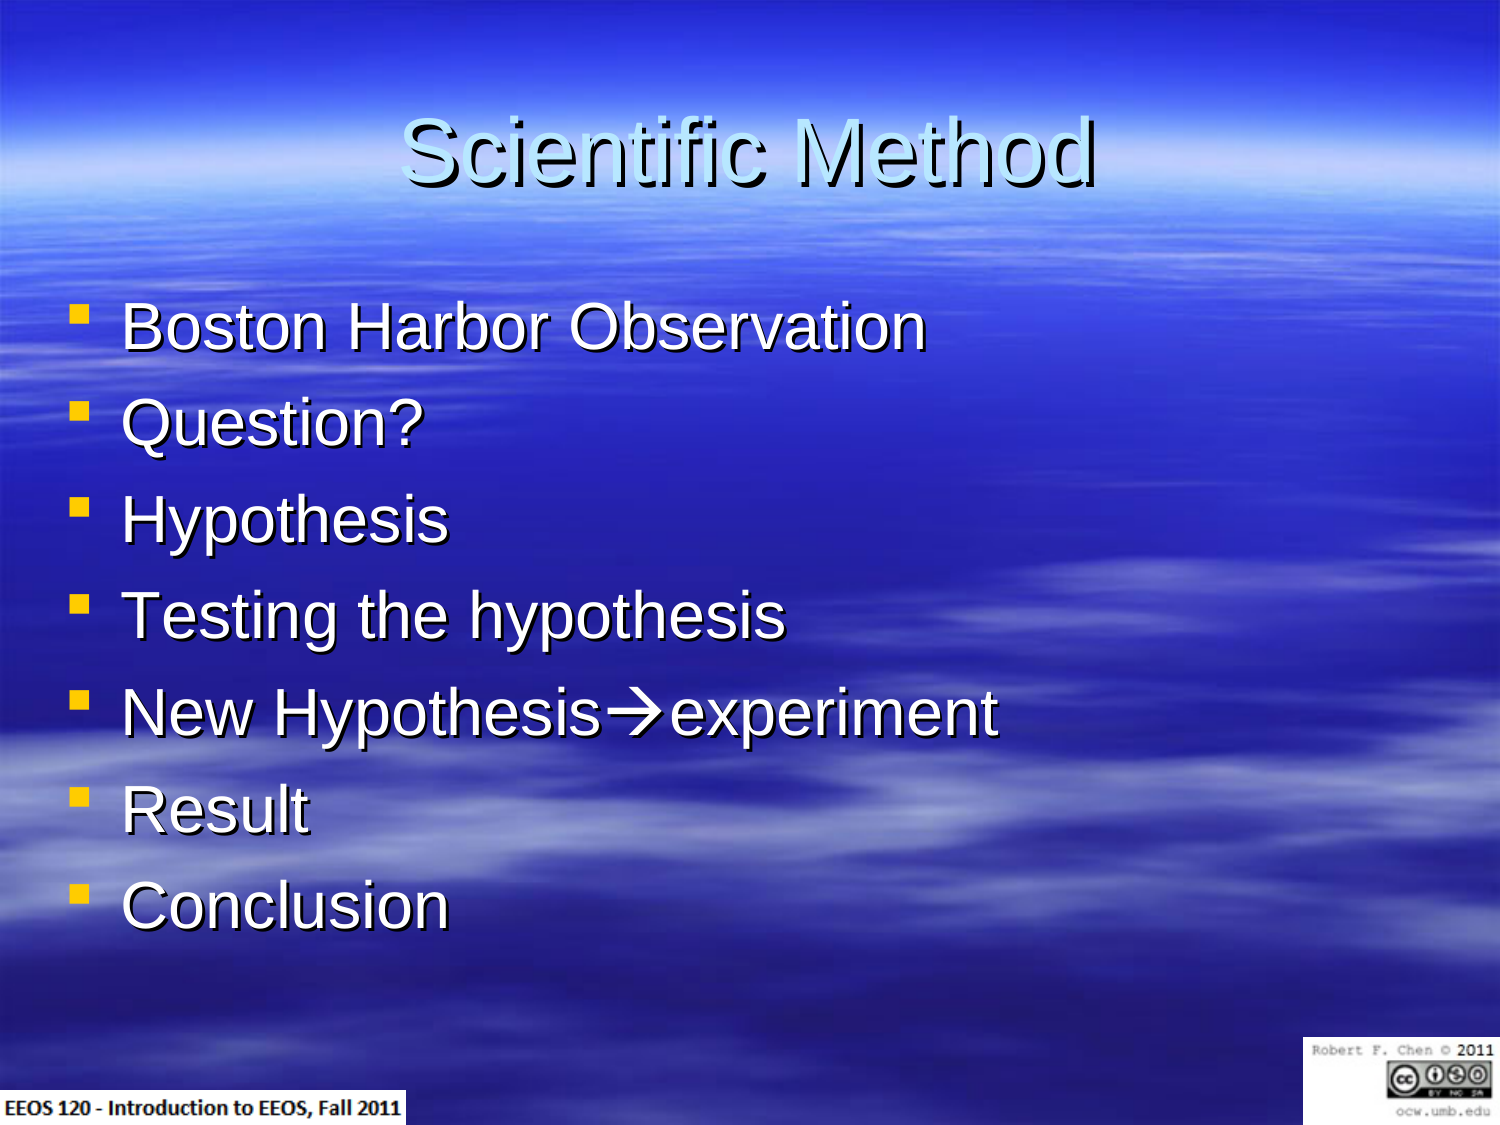

# Scientific Method
Boston Harbor Observation
Question?
Hypothesis
Testing the hypothesis
New Hypothesisexperiment
Result
Conclusion